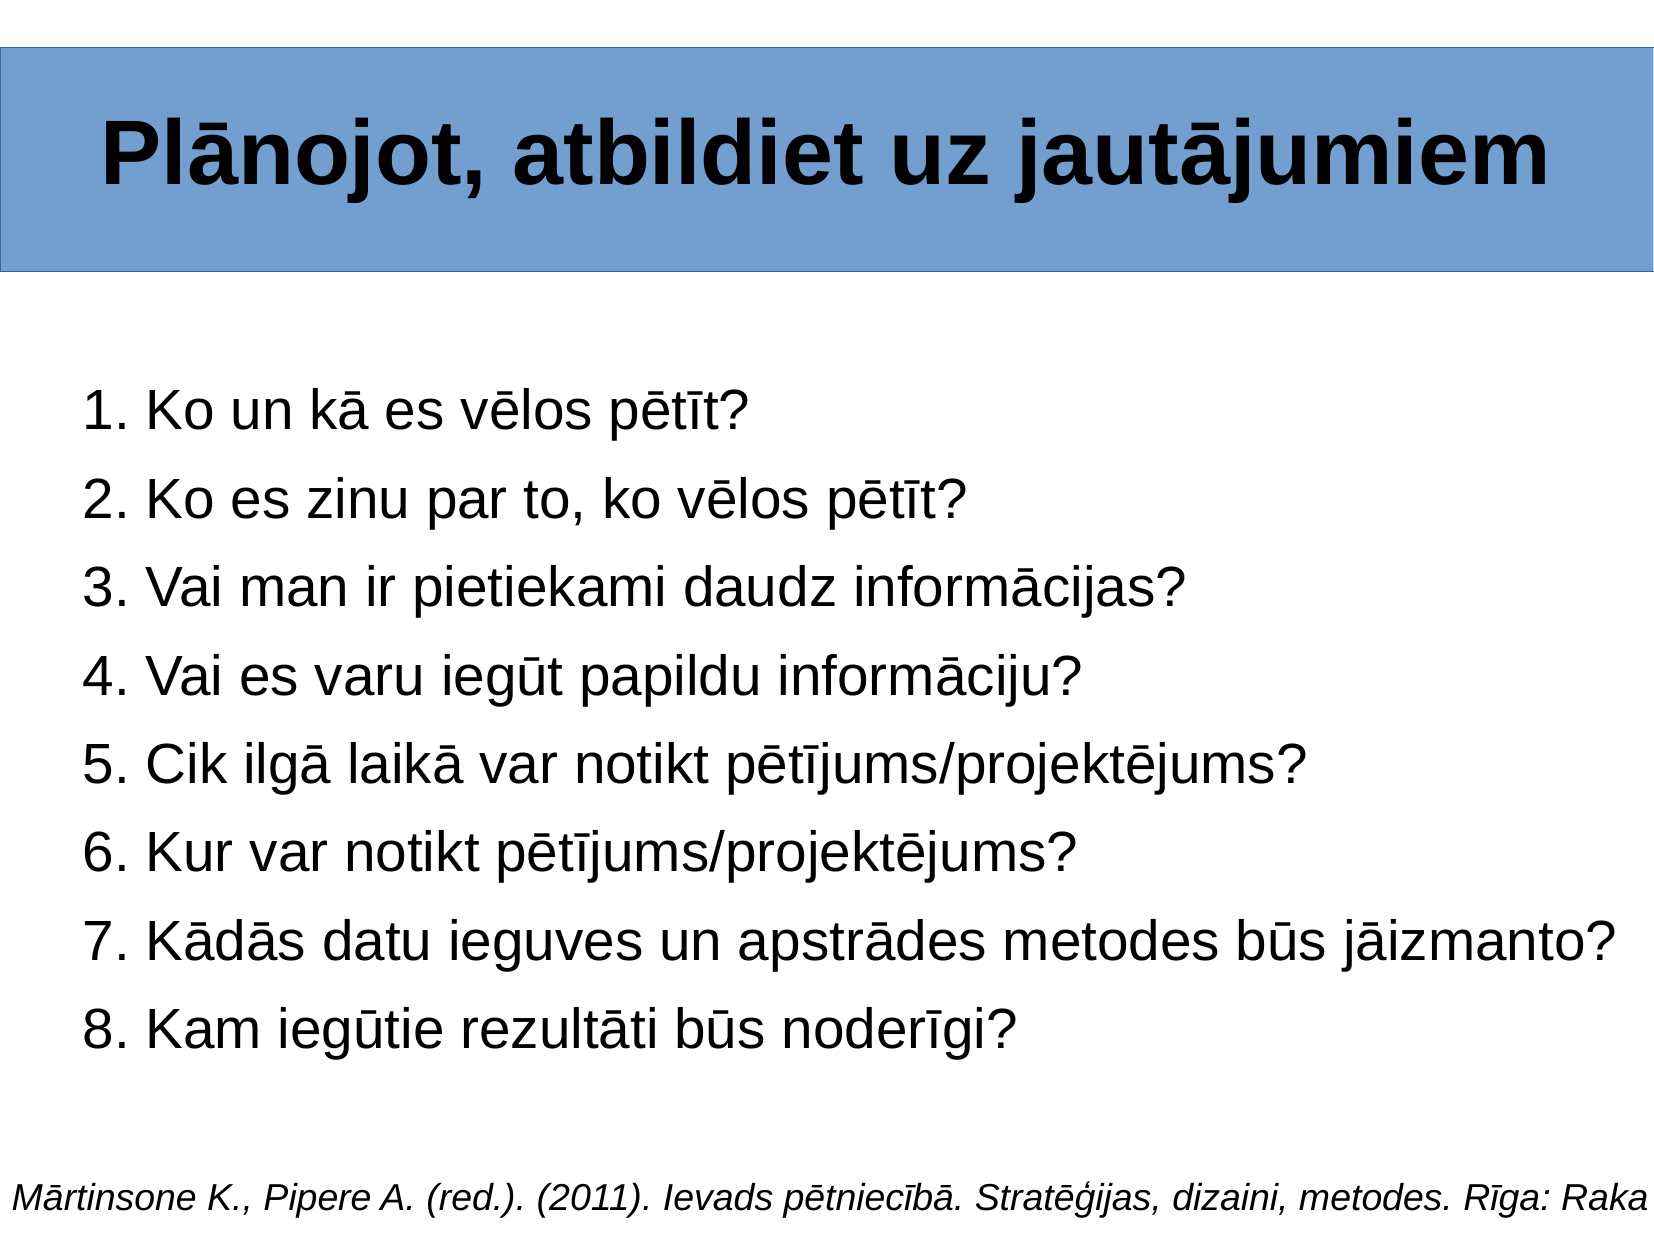

# Plānojot, atbildiet uz jautājumiem
1. Ko un kā es vēlos pētīt?
2. Ko es zinu par to, ko vēlos pētīt?
3. Vai man ir pietiekami daudz informācijas?
4. Vai es varu iegūt papildu informāciju?
5. Cik ilgā laikā var notikt pētījums/projektējums?
6. Kur var notikt pētījums/projektējums?
7. Kādās datu ieguves un apstrādes metodes būs jāizmanto?
8. Kam iegūtie rezultāti būs noderīgi?
Mārtinsone K., Pipere A. (red.). (2011). Ievads pētniecībā. Stratēģijas, dizaini, metodes. Rīga: Raka